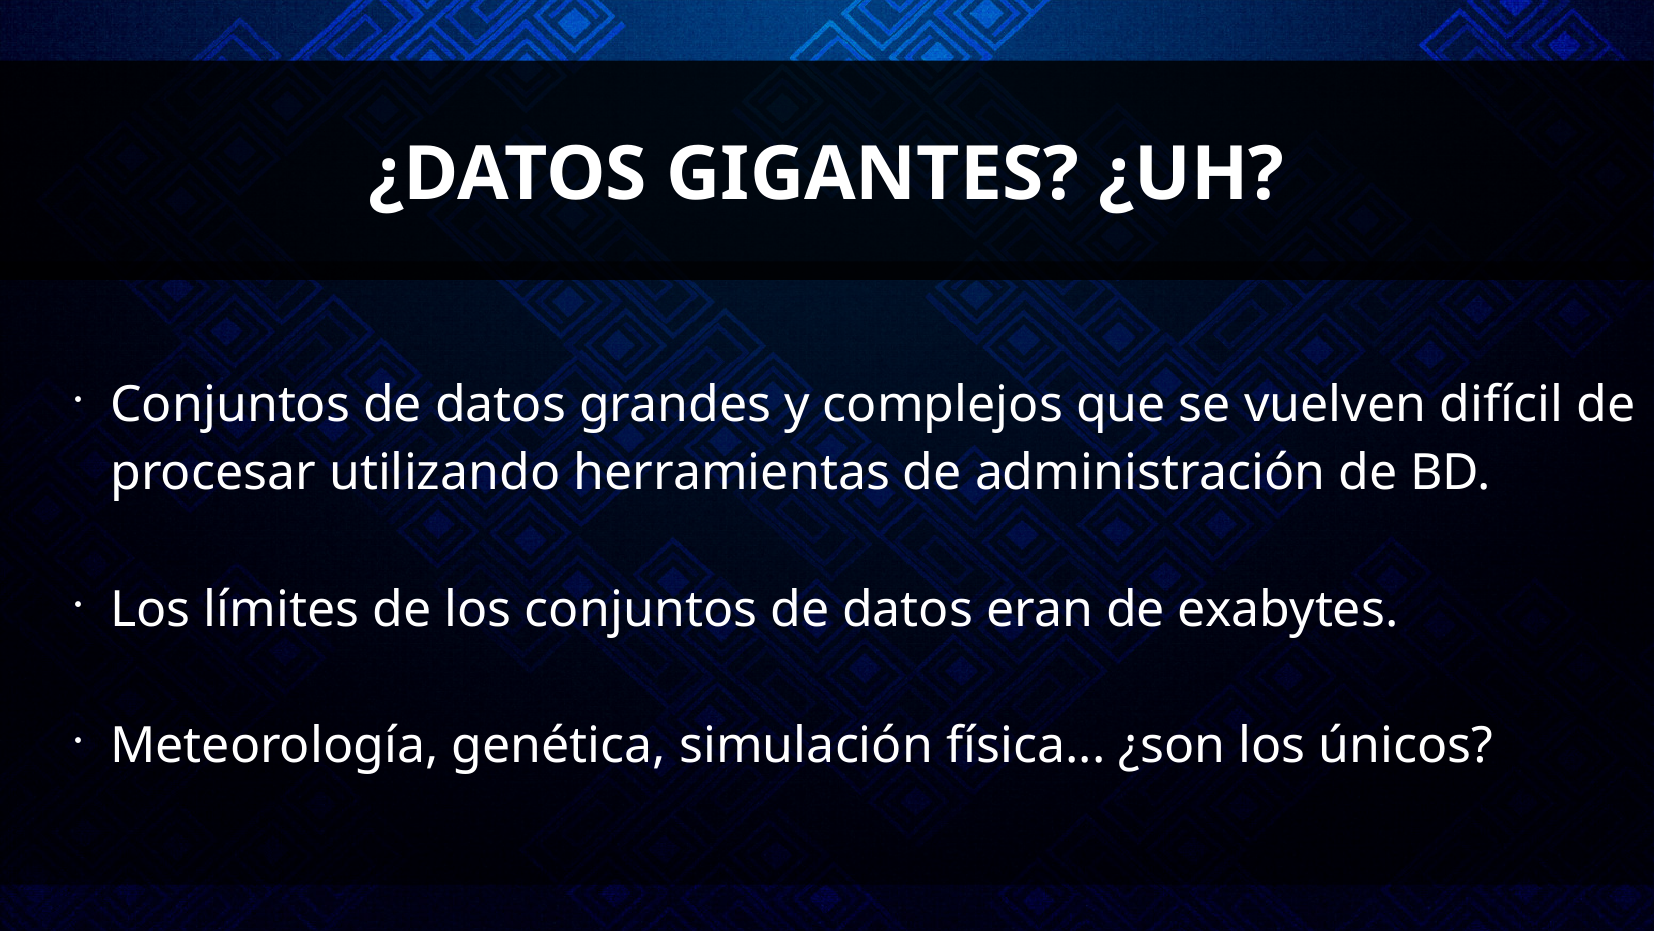

¿DATOS GIGANTES? ¿UH?
Conjuntos de datos grandes y complejos que se vuelven difícil de
procesar utilizando herramientas de administración de BD.
Los límites de los conjuntos de datos eran de exabytes.
Meteorología, genética, simulación física... ¿son los únicos?